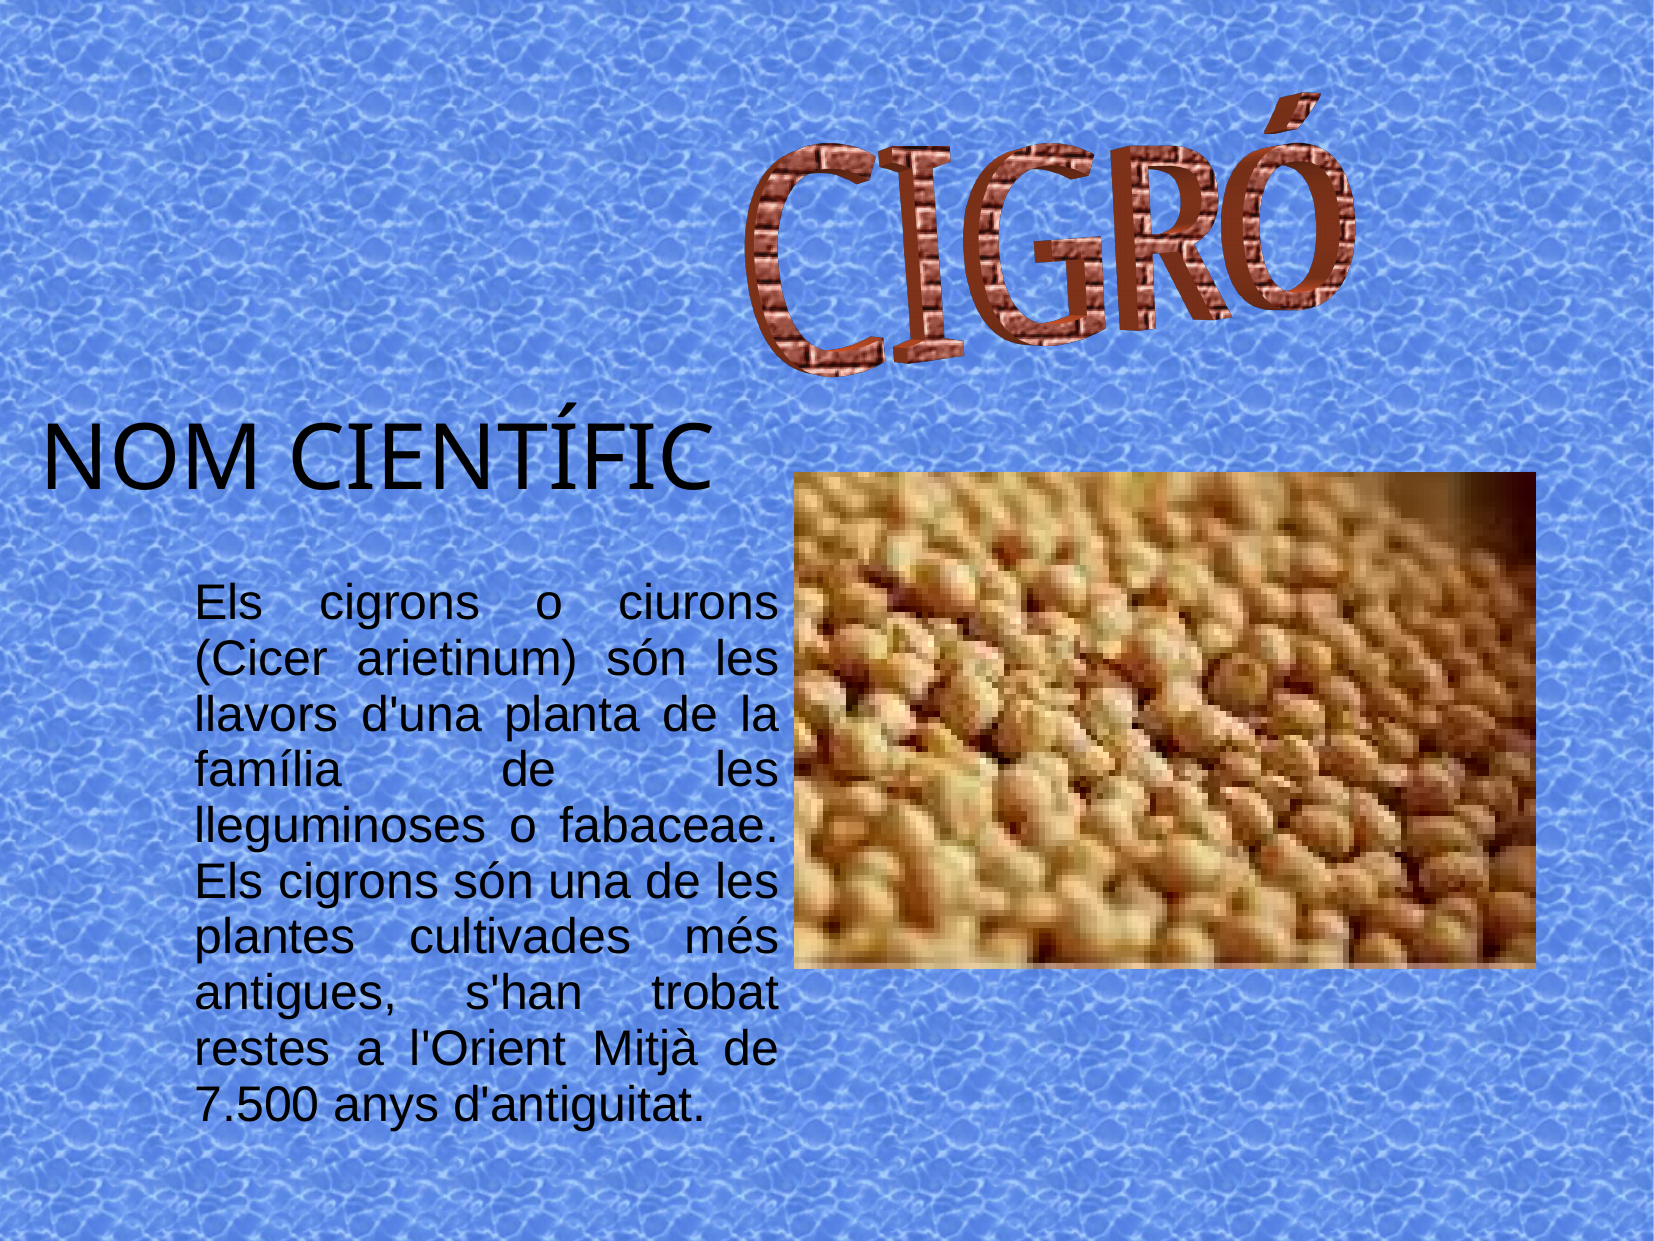

#
CIGRÓ
NOM CIENTÍFIC
Els cigrons o ciurons (Cicer arietinum) són les llavors d'una planta de la família de les lleguminoses o fabaceae. Els cigrons són una de les plantes cultivades més antigues, s'han trobat restes a l'Orient Mitjà de 7.500 anys d'antiguitat.